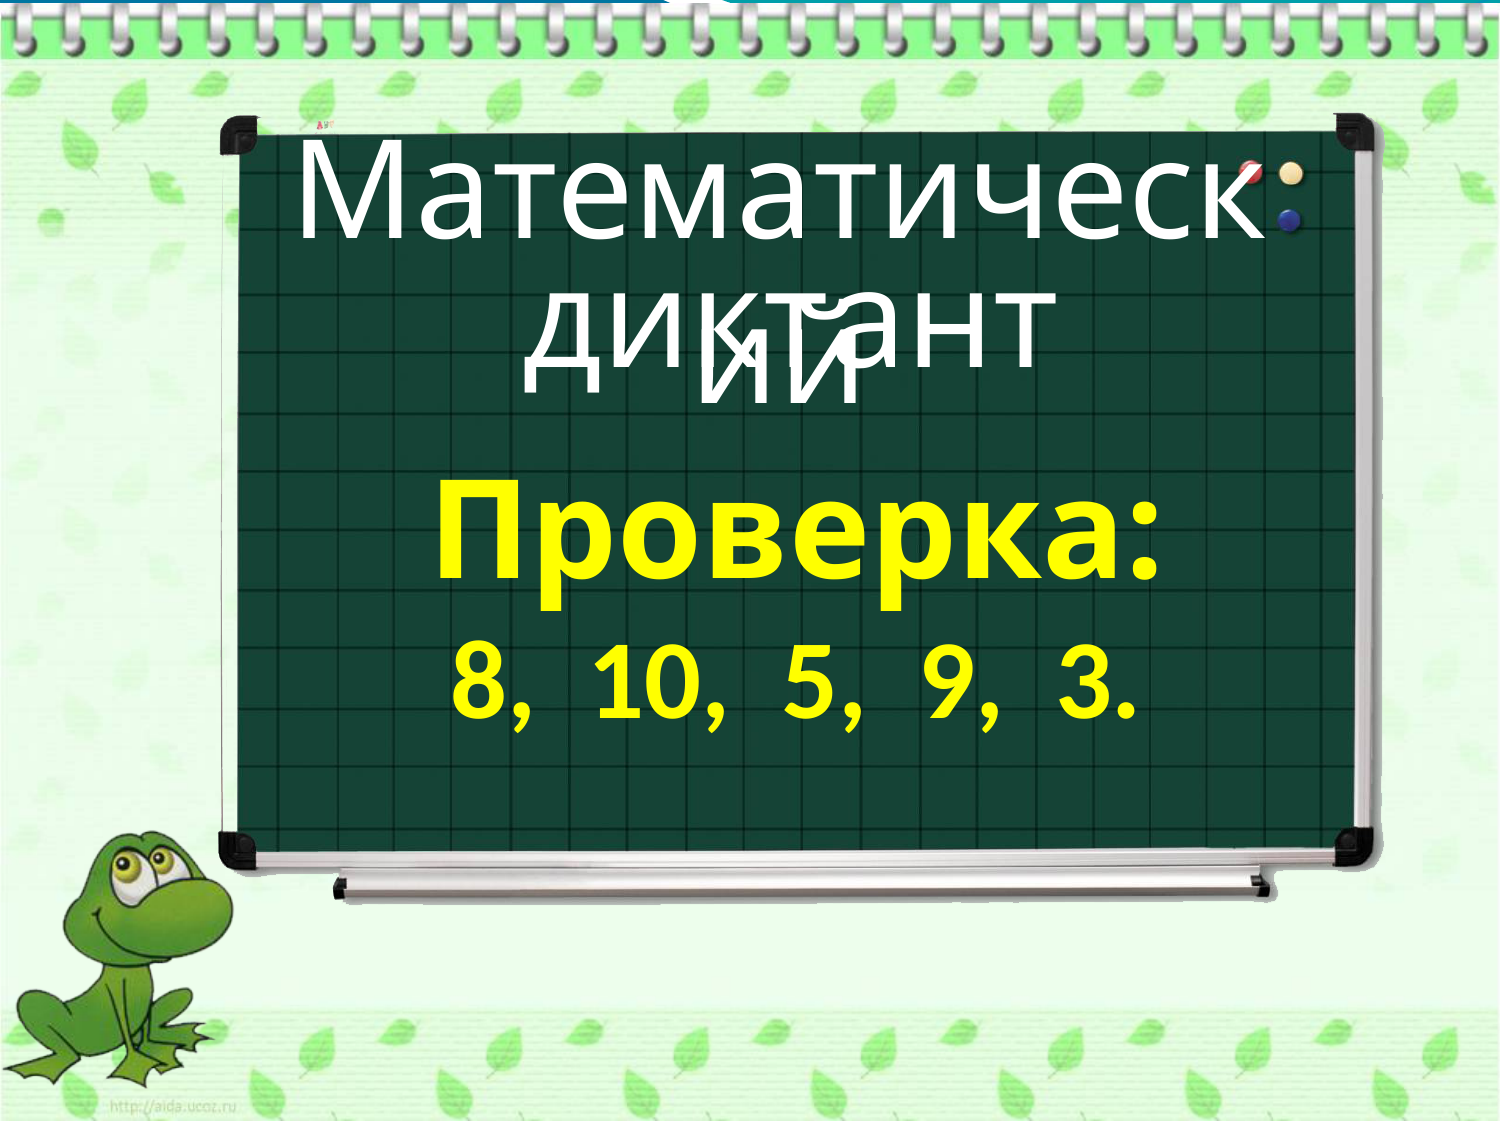

Математический
диктант
#
Проверка:
8, 10, 5, 9, 3.